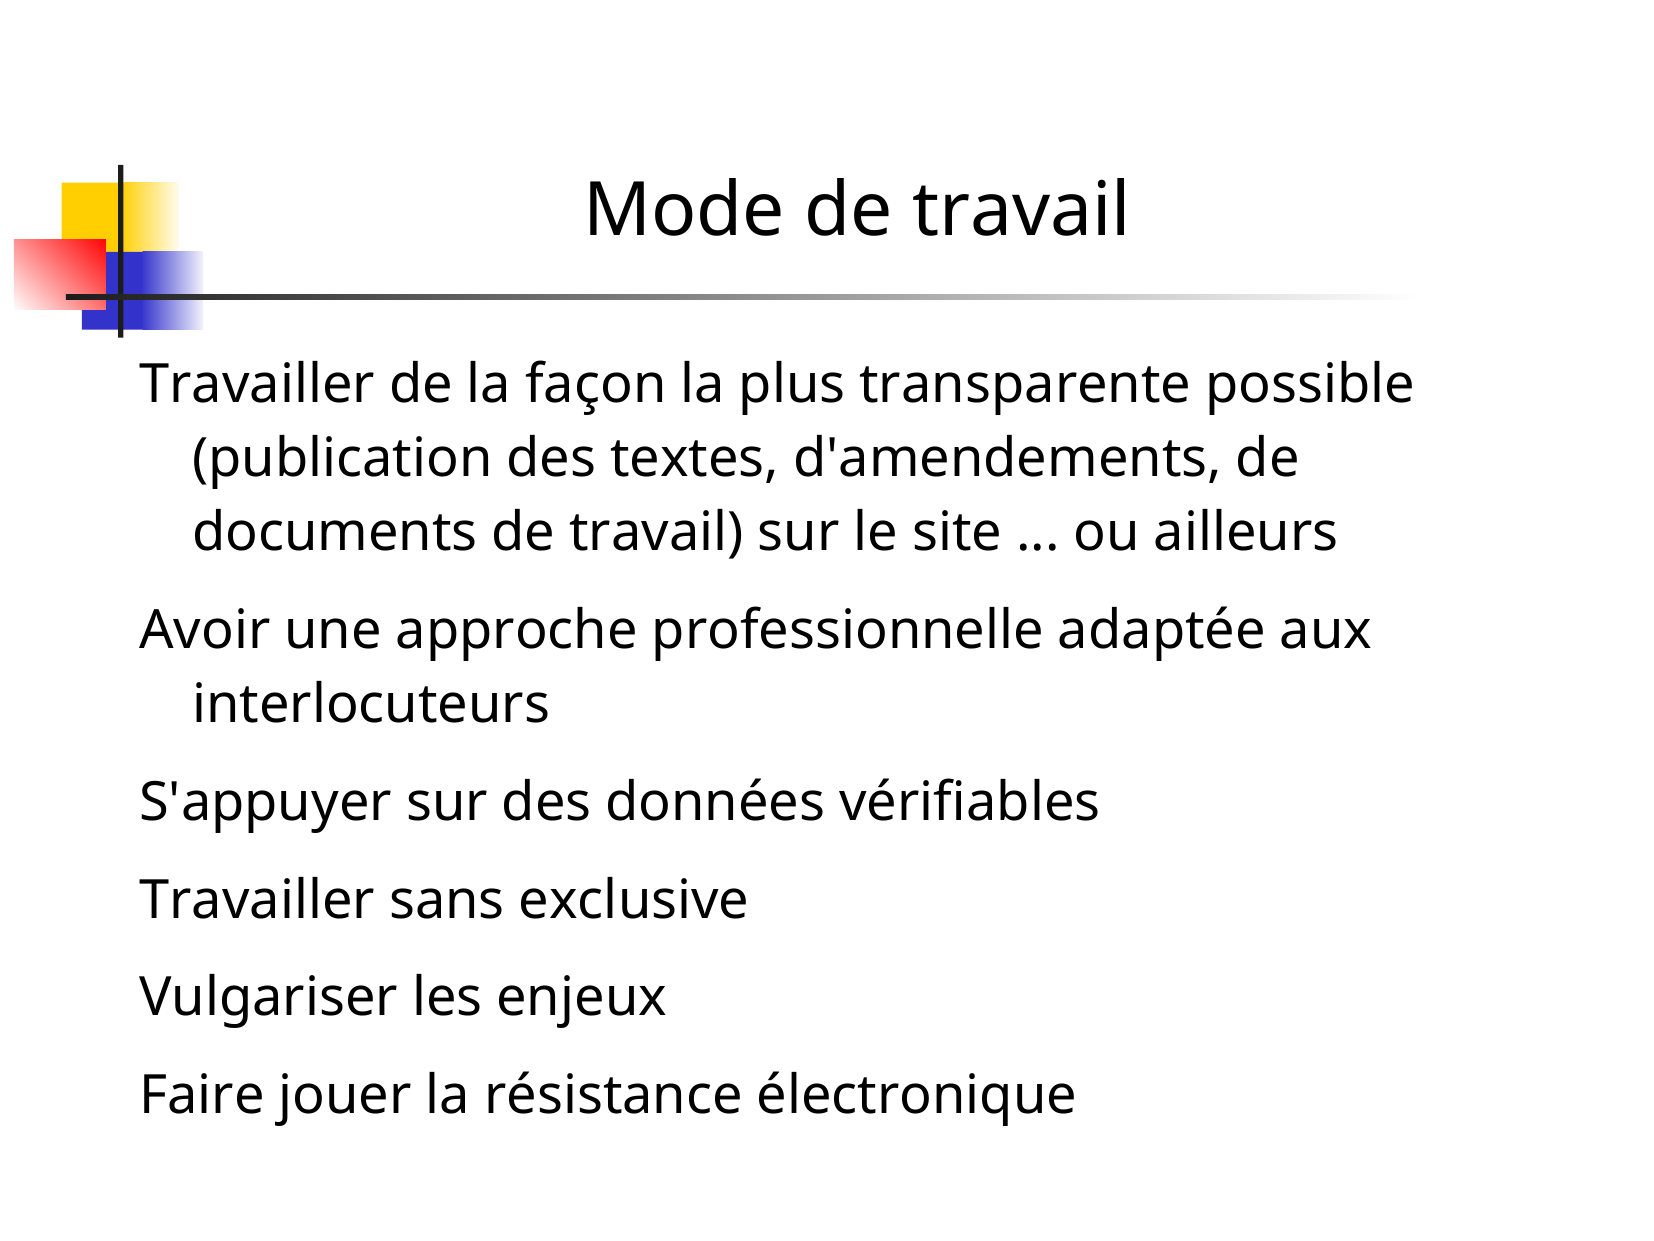

# Mode de travail
Travailler de la façon la plus transparente possible (publication des textes, d'amendements, de documents de travail) sur le site ... ou ailleurs
Avoir une approche professionnelle adaptée aux interlocuteurs
S'appuyer sur des données vérifiables
Travailler sans exclusive
Vulgariser les enjeux
Faire jouer la résistance électronique